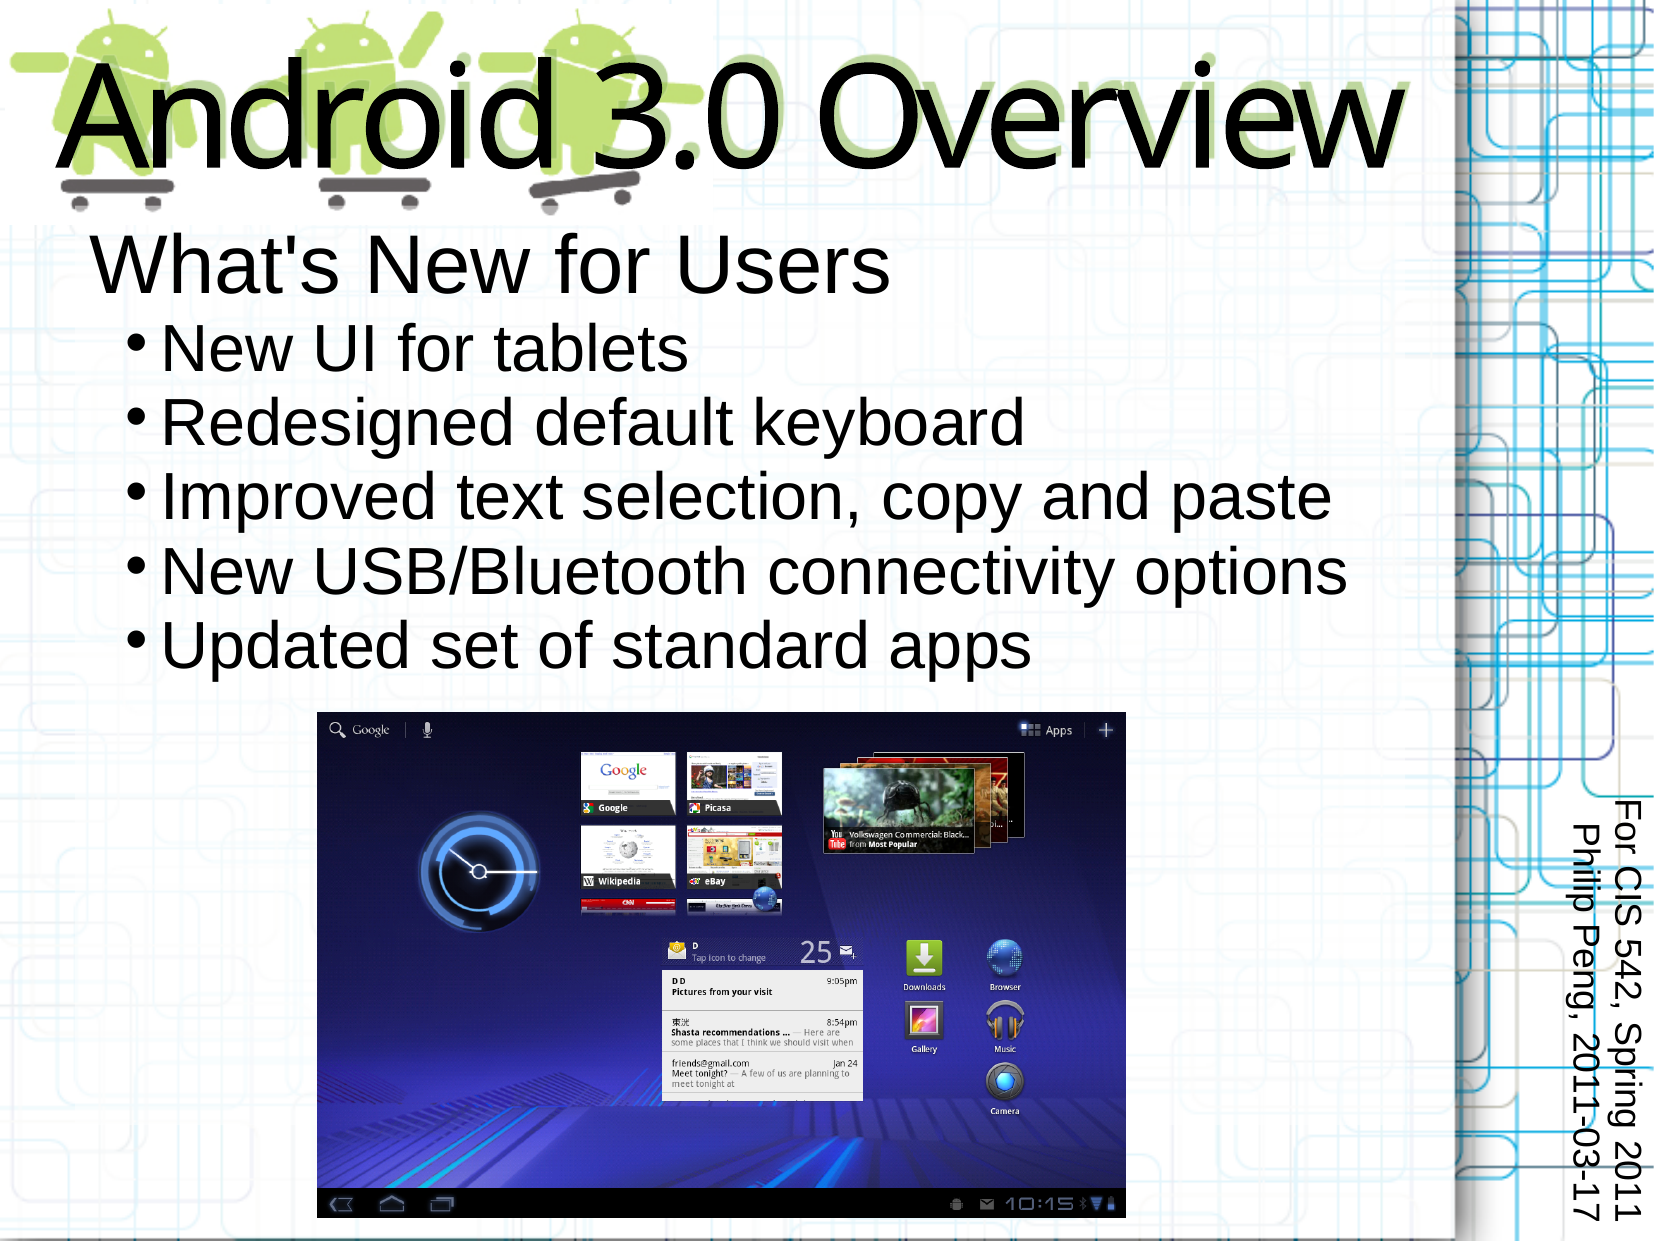

Android 3.0 Overview
What's New for Users
New UI for tablets
Redesigned default keyboard
Improved text selection, copy and paste
New USB/Bluetooth connectivity options
Updated set of standard apps
For CIS 542, Spring 2011
Philip Peng, 2011-03-17